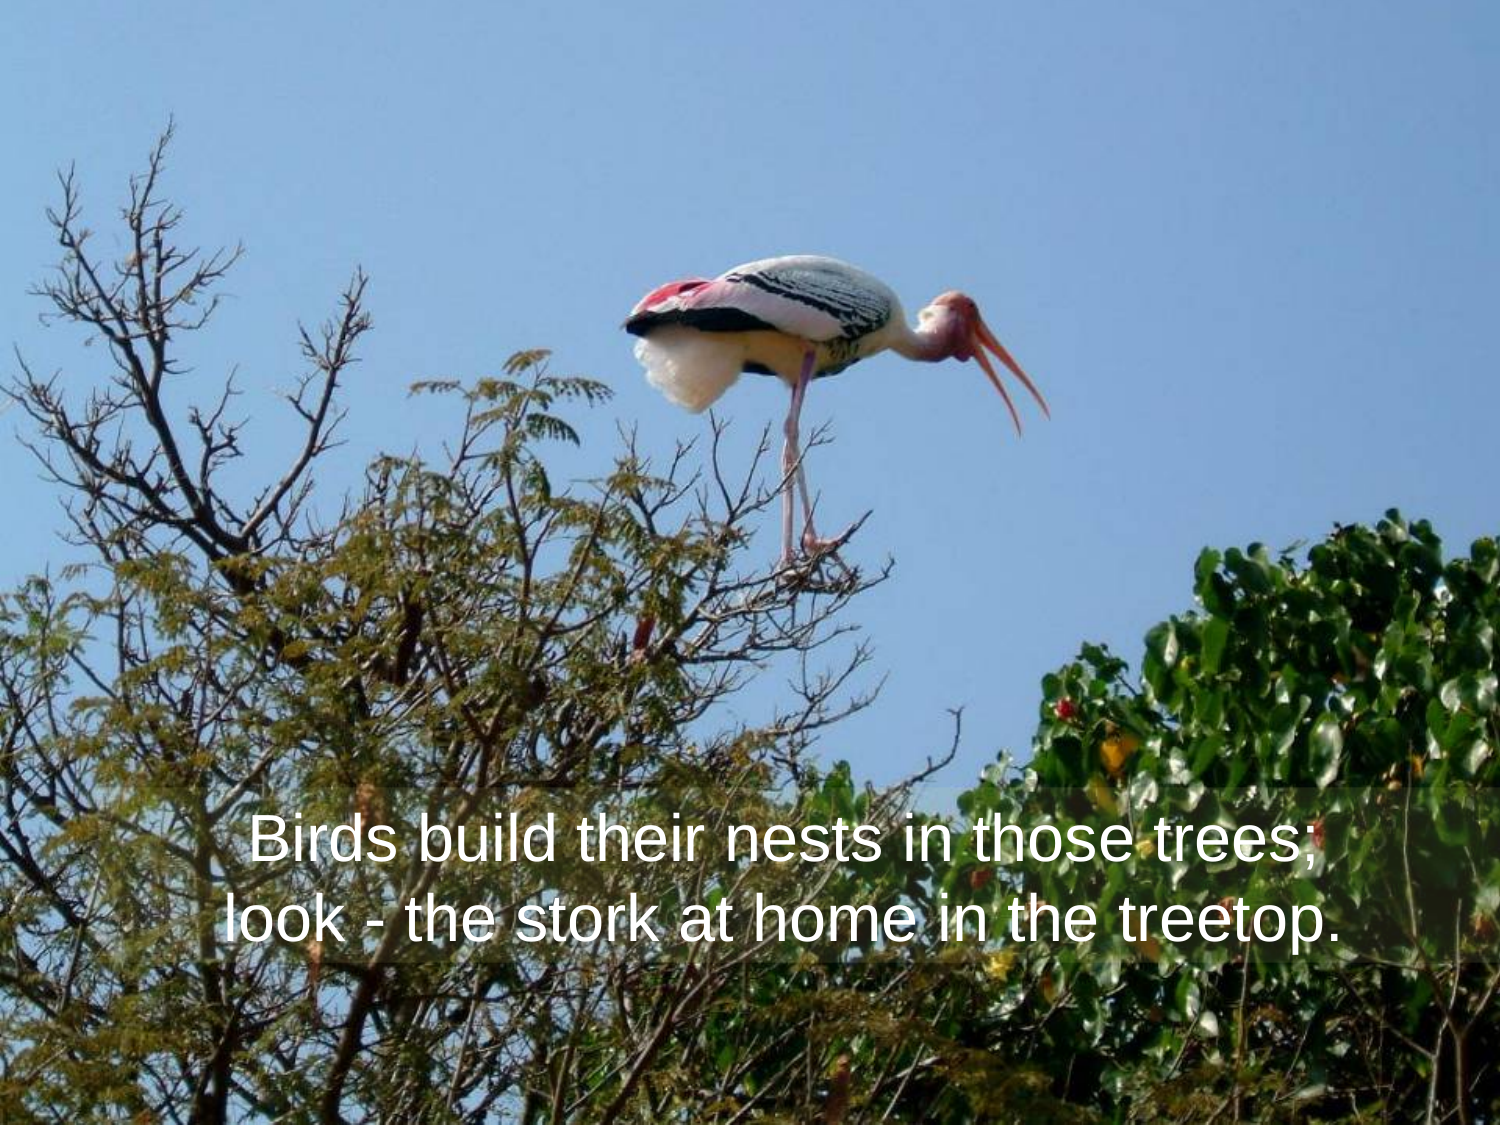

Birds build their nests in those trees;
look - the stork at home in the treetop.